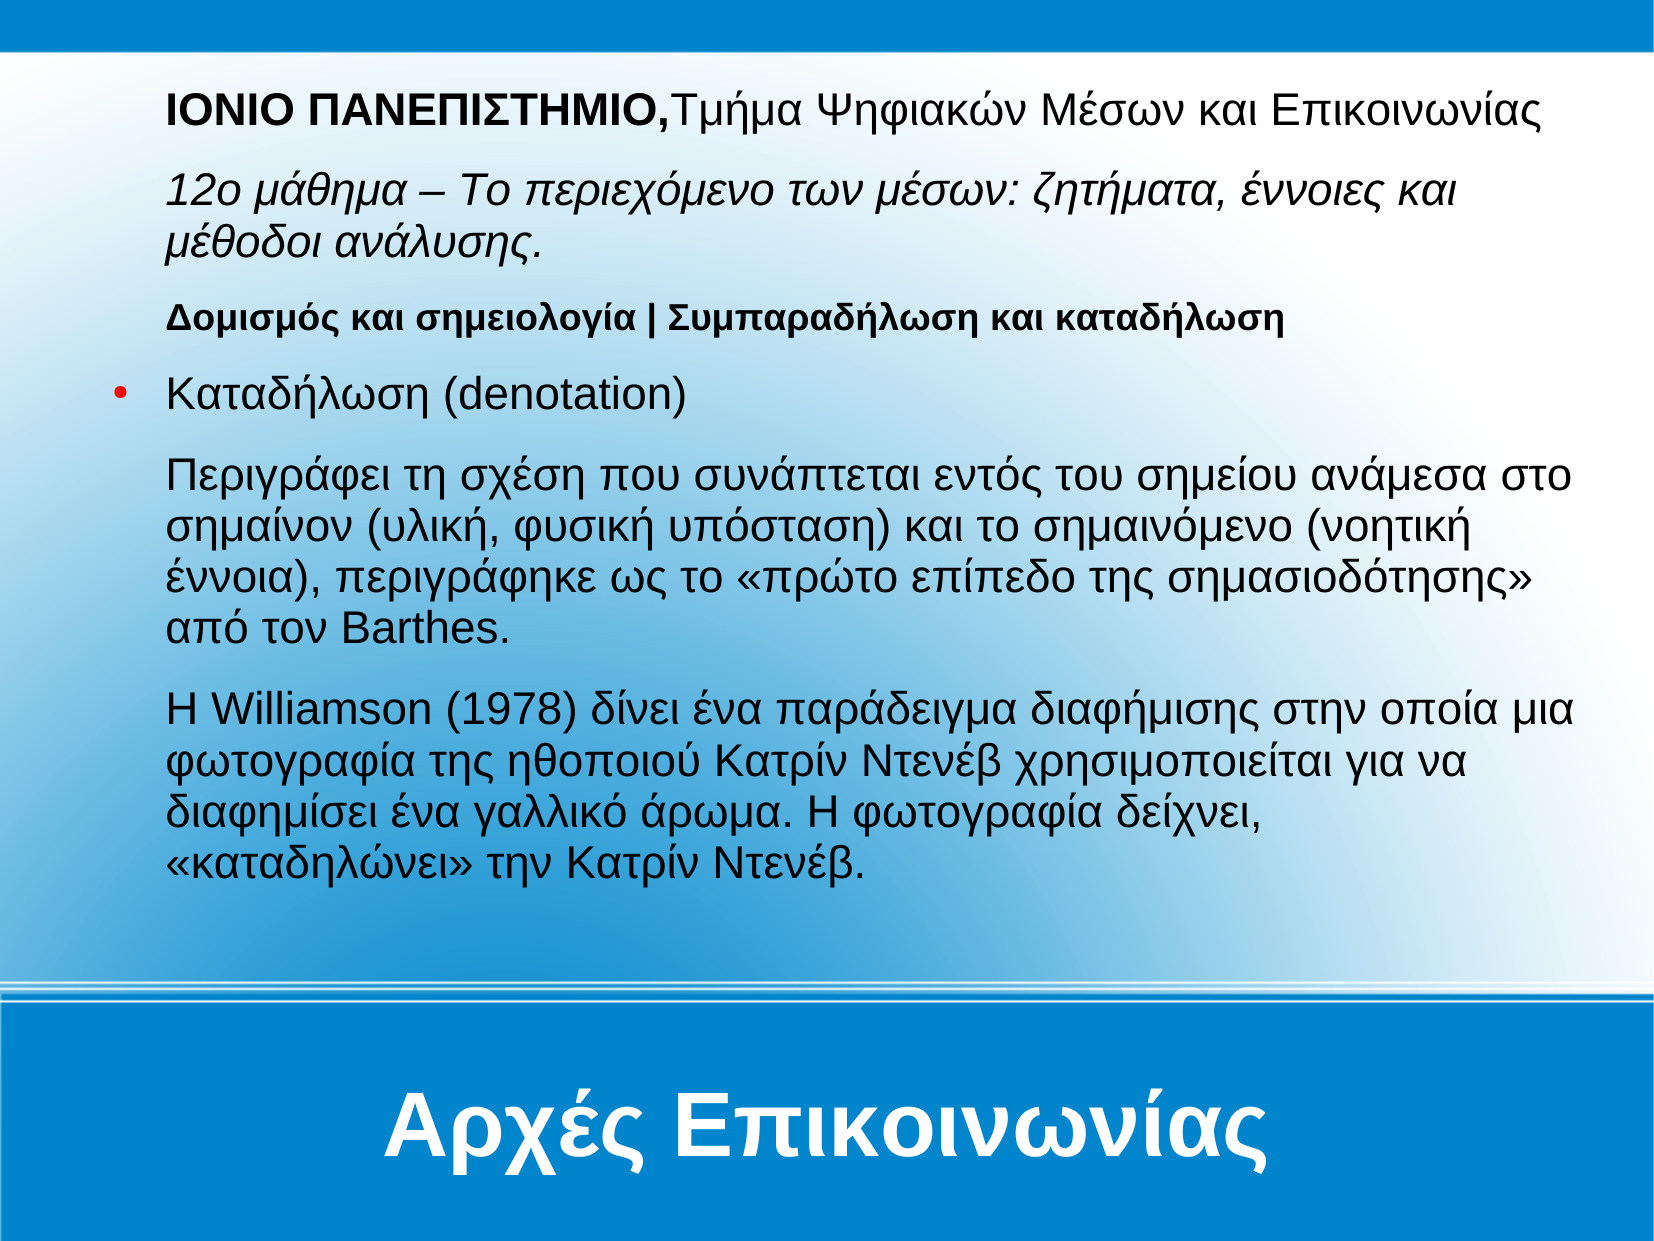

ΙΟΝΙΟ ΠΑΝΕΠΙΣΤΗΜΙΟ,Τμήμα Ψηφιακών Μέσων και Επικοινωνίας
12ο μάθημα – Το περιεχόμενο των μέσων: ζητήματα, έννοιες και μέθοδοι ανάλυσης.
Δομισμός και σημειολογία | Συμπαραδήλωση και καταδήλωση
Καταδήλωση (denotation)
Περιγράφει τη σχέση που συνάπτεται εντός του σημείου ανάμεσα στο σημαίνον (υλική, φυσική υπόσταση) και το σημαινόμενο (νοητική έννοια), περιγράφηκε ως το «πρώτο επίπεδο της σημασιοδότησης» από τον Barthes.
Η Williamson (1978) δίνει ένα παράδειγμα διαφήμισης στην οποία μια φωτογραφία της ηθοποιού Κατρίν Ντενέβ χρησιμοποιείται για να διαφημίσει ένα γαλλικό άρωμα. Η φωτογραφία δείχνει, «καταδηλώνει» την Κατρίν Ντενέβ.
# Αρχές Επικοινωνίας